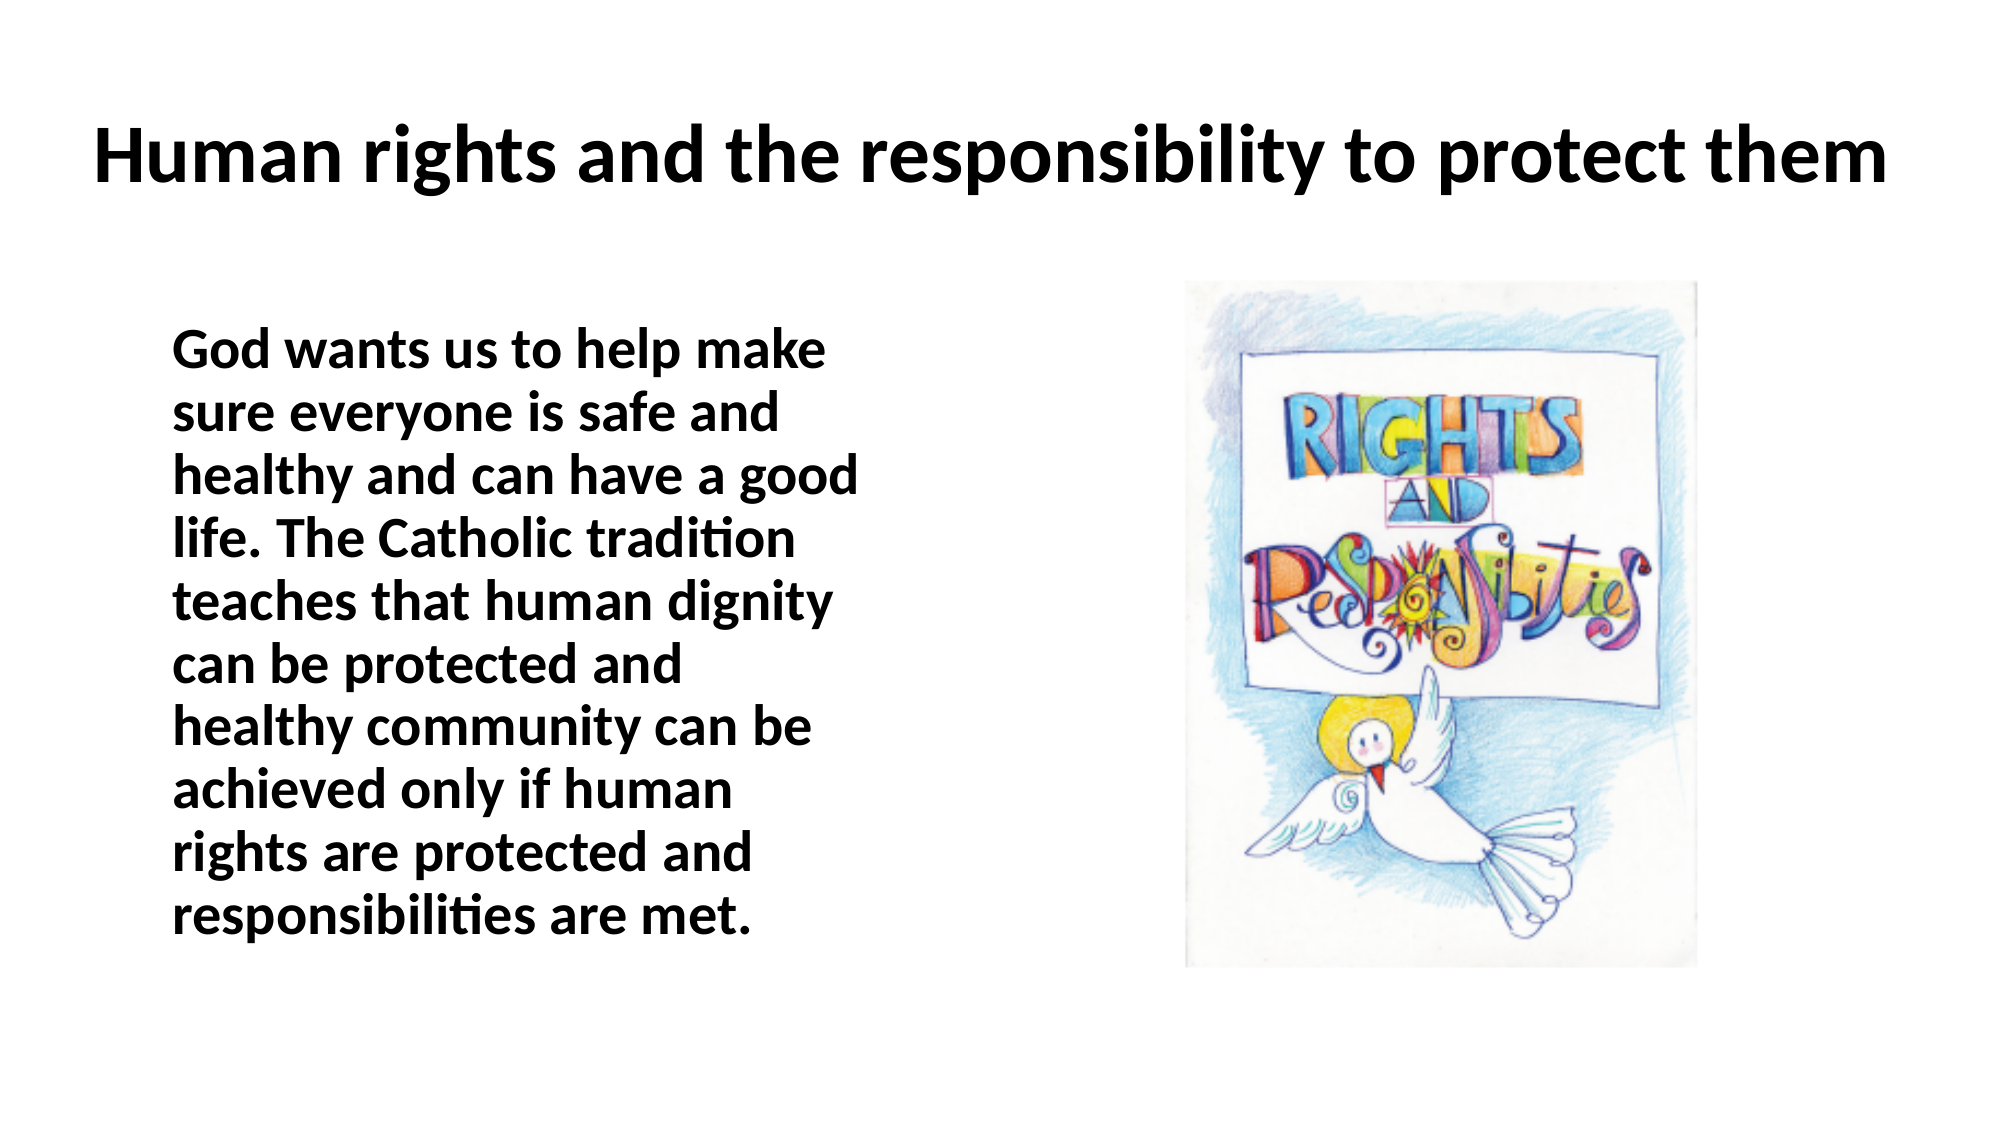

# Human rights and the responsibility to protect them
God wants us to help make sure everyone is safe and healthy and can have a good life. The Catholic tradition teaches that human dignity can be protected and healthy community can be achieved only if human rights are protected and responsibilities are met.